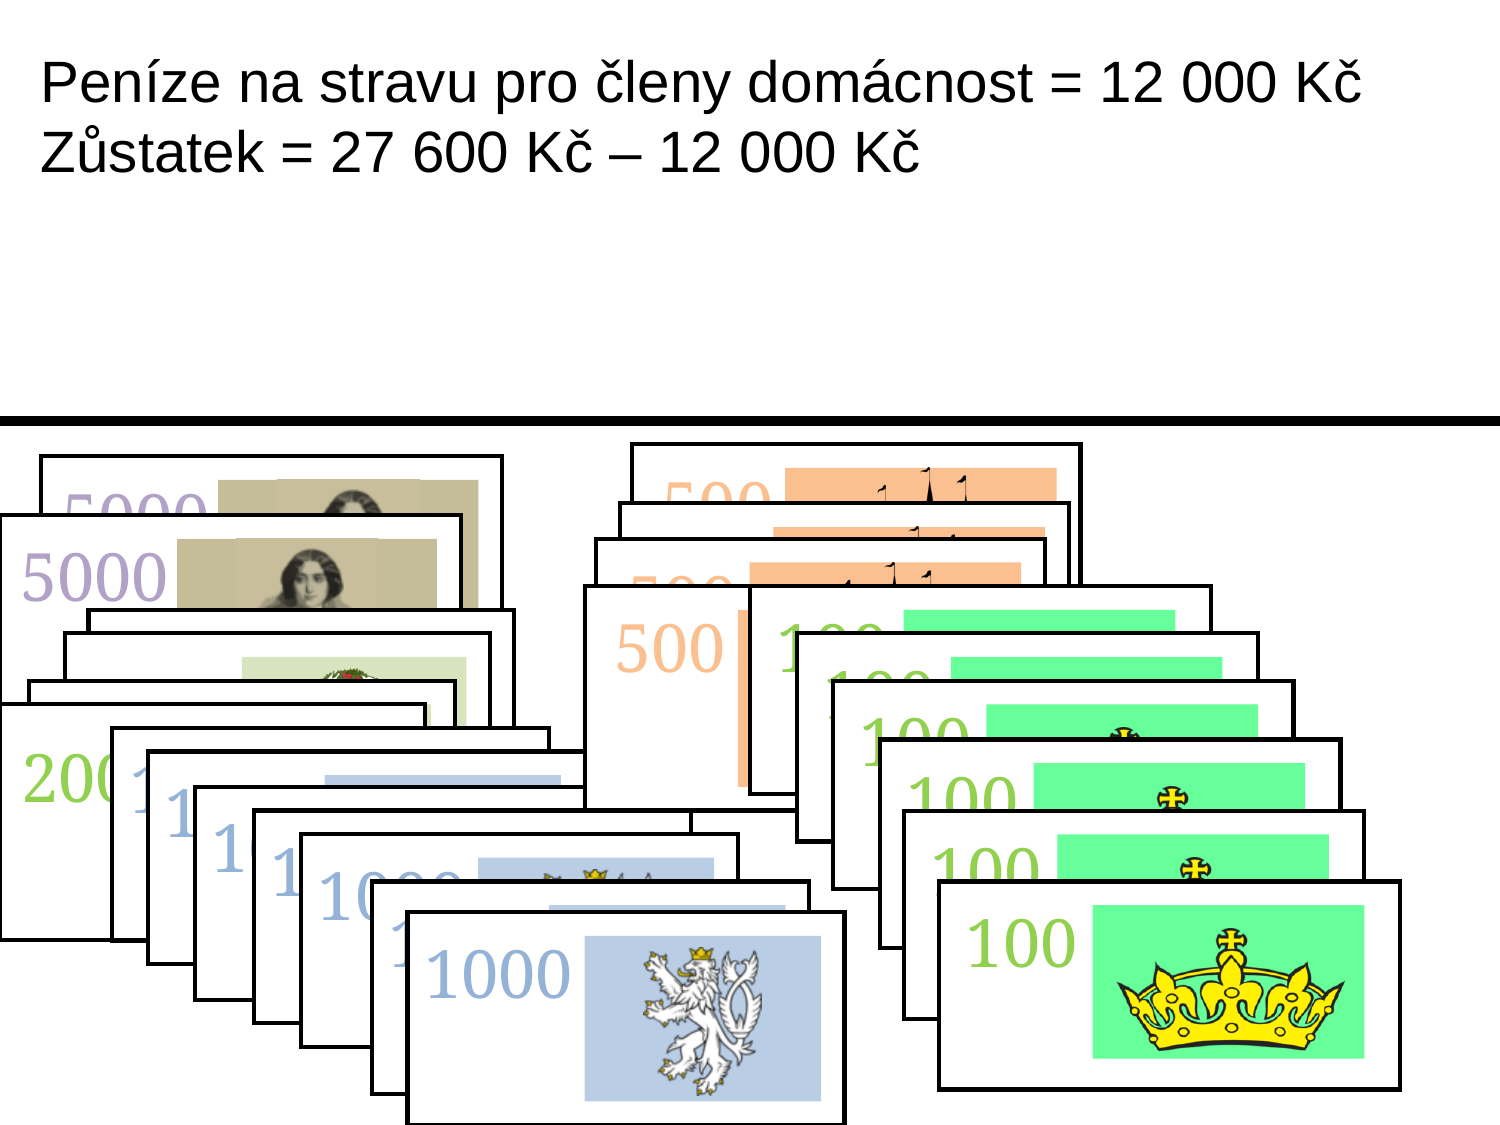

Peníze na stravu pro členy domácnost = 12 000 Kč
Zůstatek = 27 600 Kč – 12 000 Kč
500
5000
500
5000
500
500
100
2000
2000
100
2000
100
2000
1000
100
1000
1000
1000
100
1000
1000
100
1000